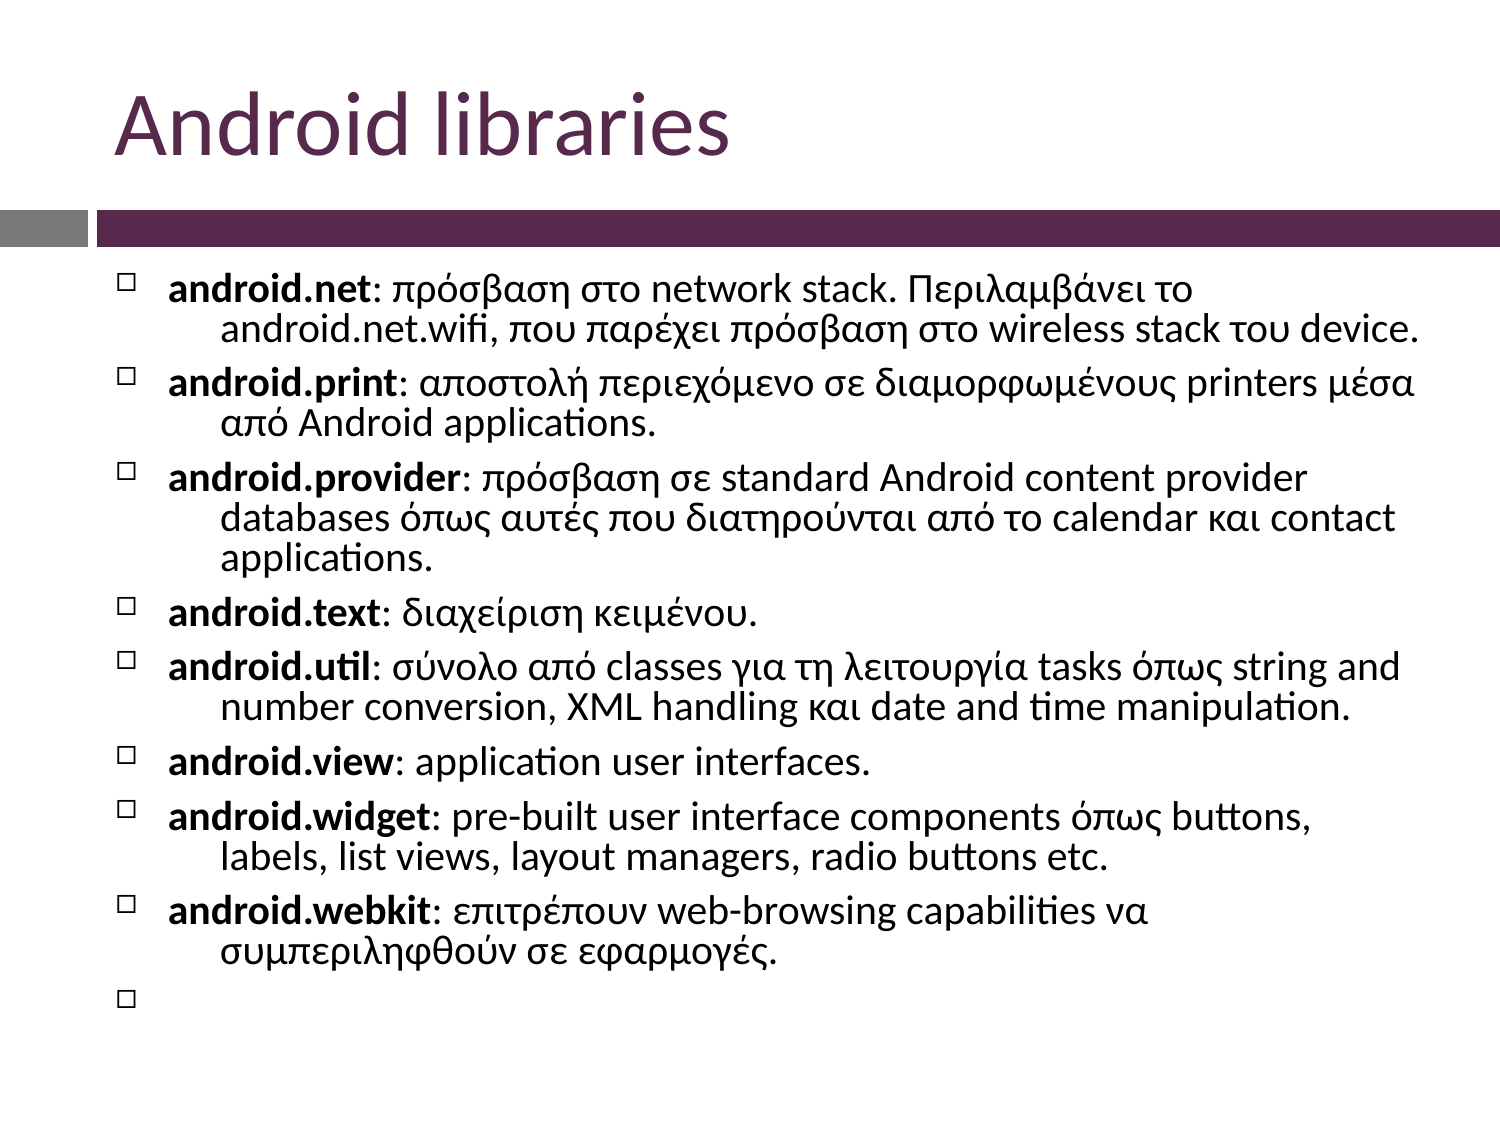

Android libraries
# android.net: πρόσβαση στο network stack. Περιλαμβάνει το android.net.wifi, που παρέχει πρόσβαση στο wireless stack του device.
android.print: αποστολή περιεχόμενο σε διαμορφωμένους printers μέσα από Android applications.
android.provider: πρόσβαση σε standard Android content provider databases όπως αυτές που διατηρούνται από το calendar και contact applications.
android.text: διαχείριση κειμένου.
android.util: σύνολο από classes για τη λειτουργία tasks όπως string and number conversion, XML handling και date and time manipulation.
android.view: application user interfaces.
android.widget: pre-built user interface components όπως buttons, labels, list views, layout managers, radio buttons etc.
android.webkit: επιτρέπουν web-browsing capabilities να συμπεριληφθούν σε εφαρμογές.